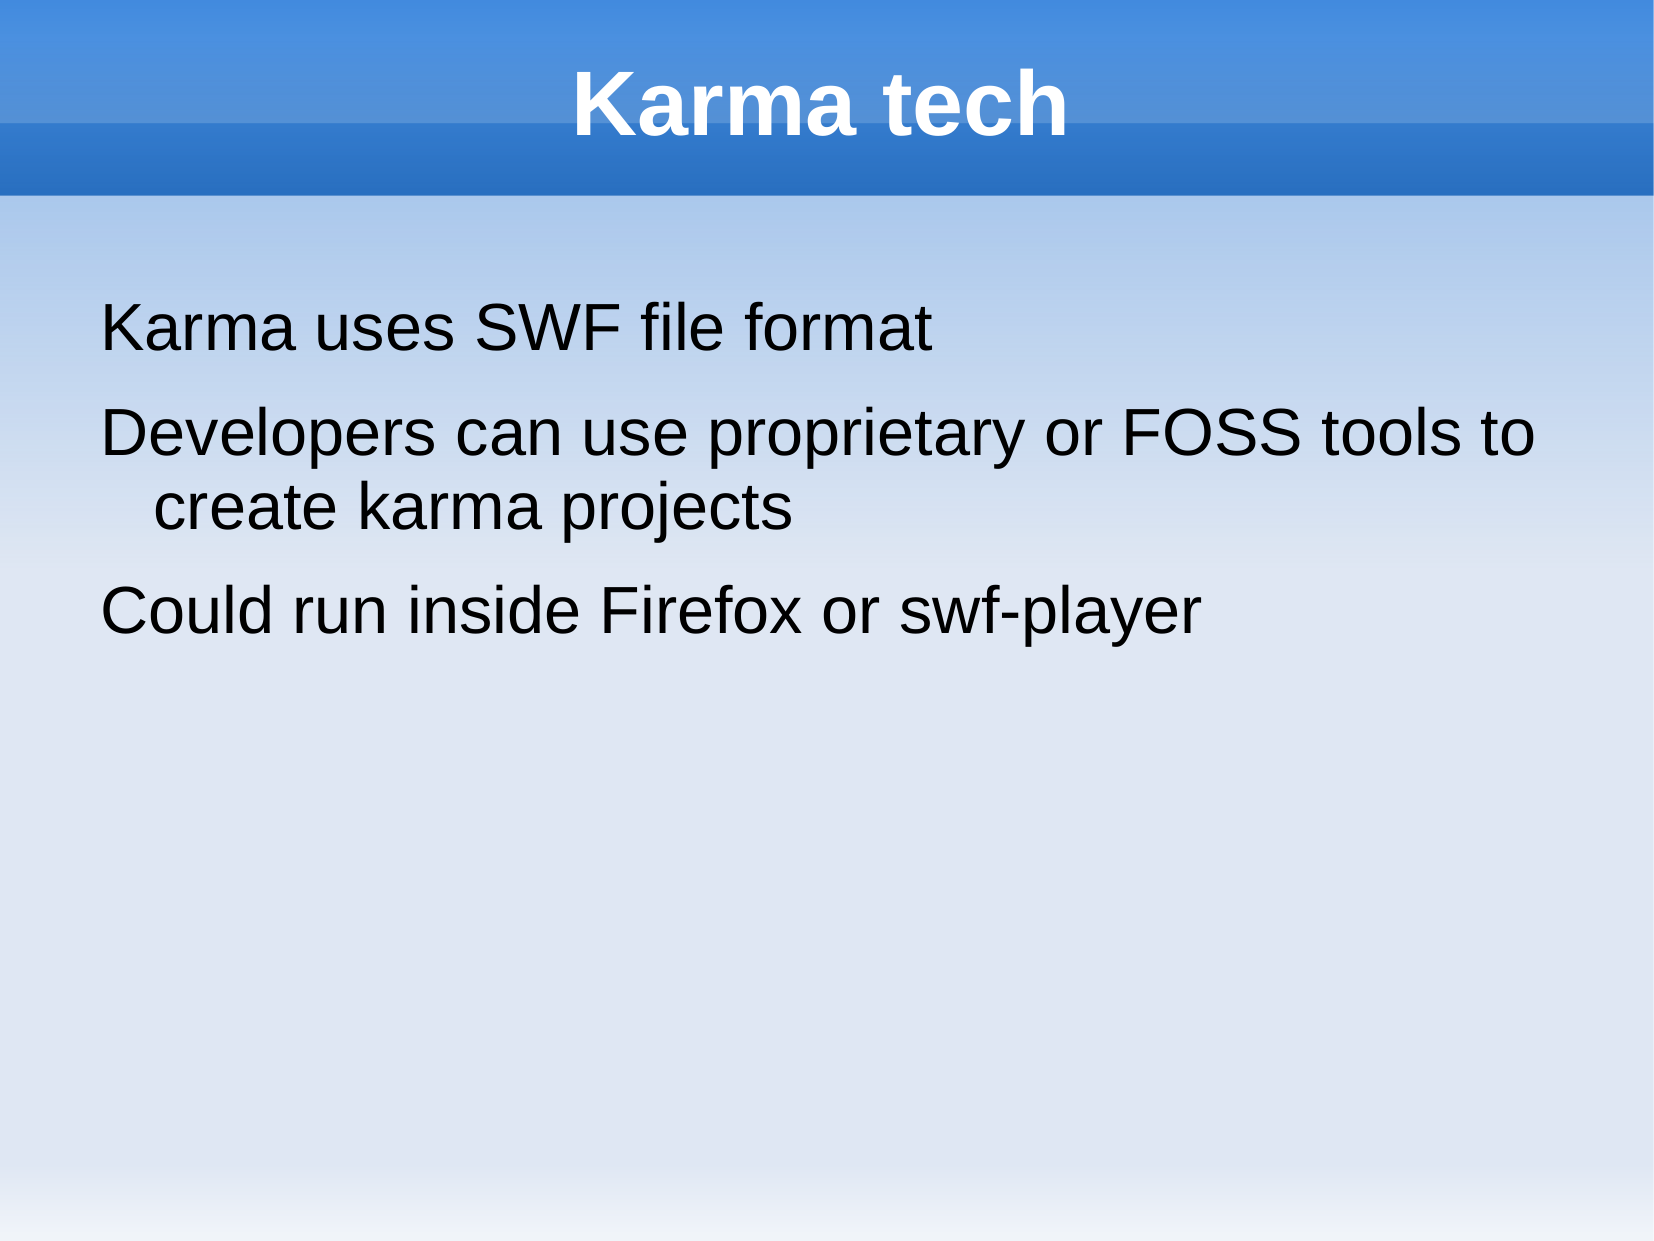

# Karma tech
Karma uses SWF file format
Developers can use proprietary or FOSS tools to create karma projects
Could run inside Firefox or swf-player